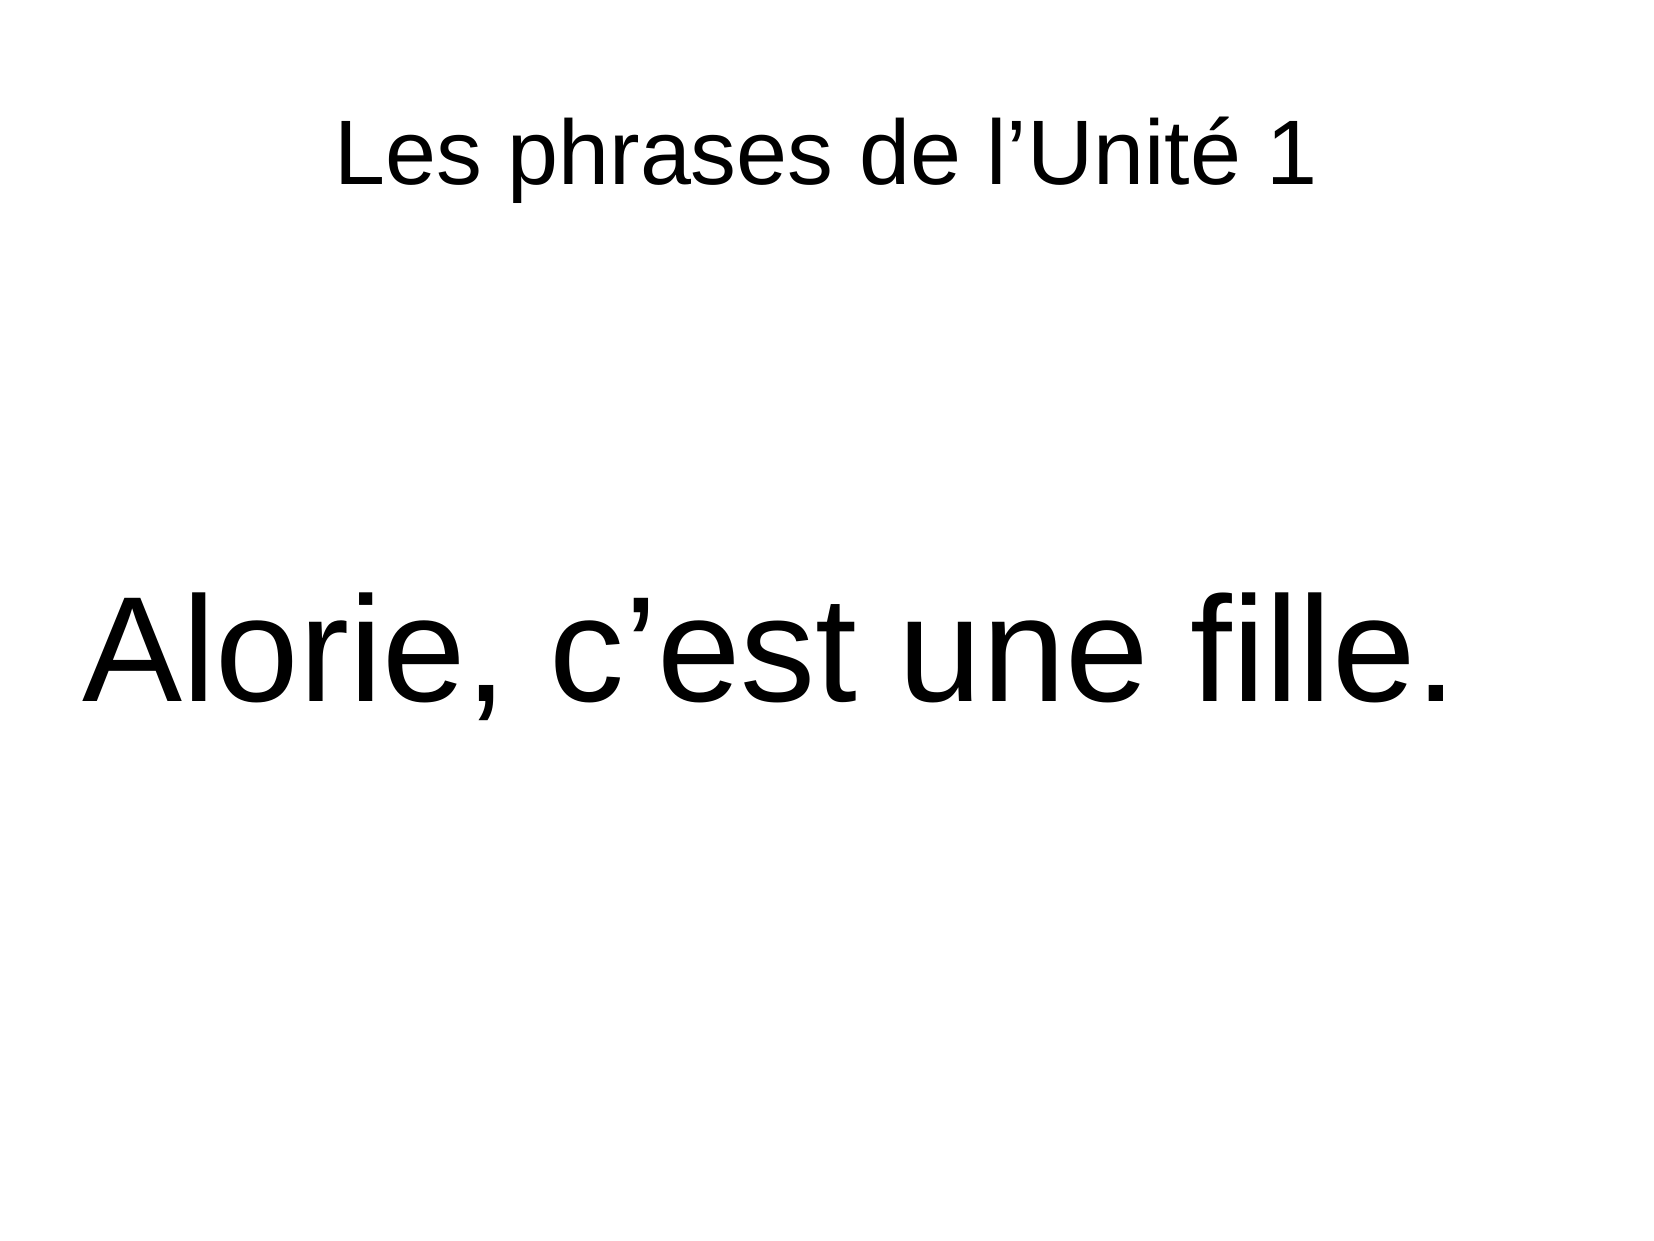

# Les phrases de l’Unité 1
Alorie, c’est une fille.